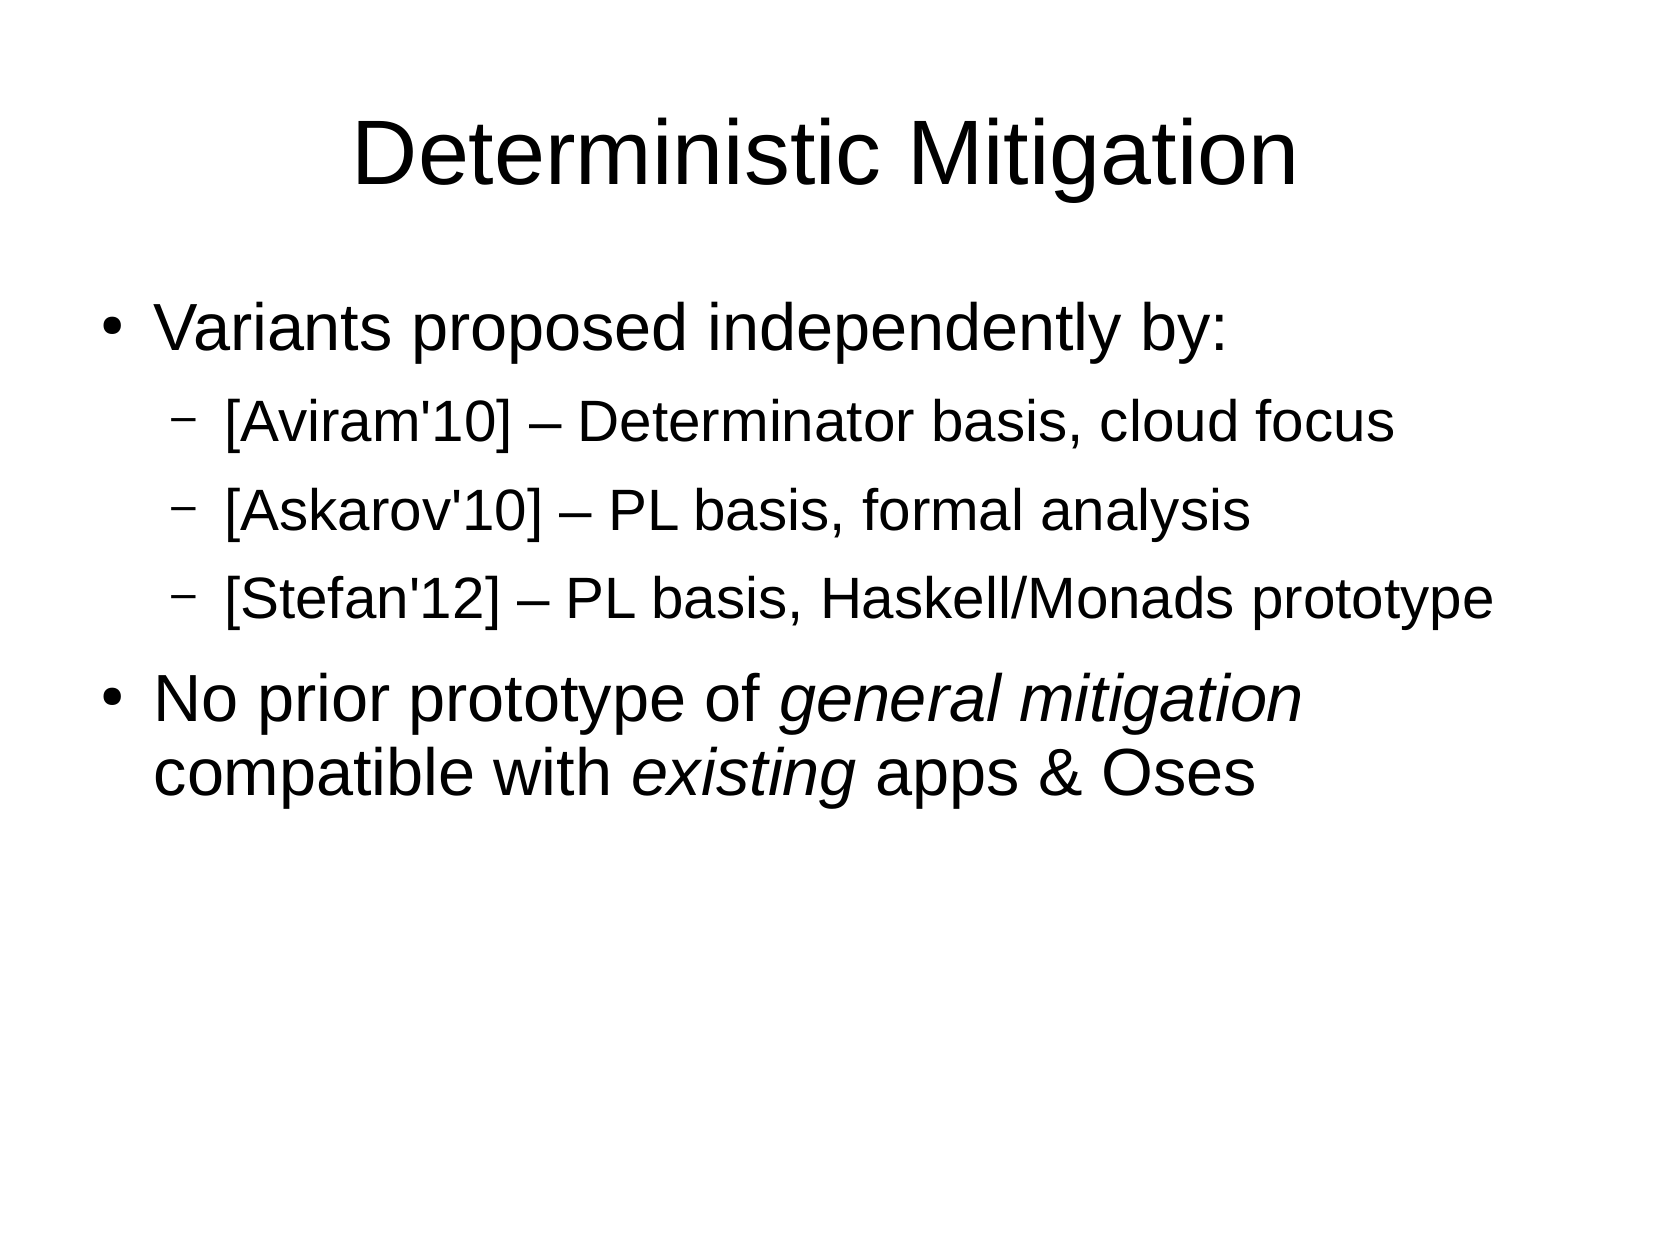

# Deterministic Mitigation
Variants proposed independently by:
[Aviram'10] – Determinator basis, cloud focus
[Askarov'10] – PL basis, formal analysis
[Stefan'12] – PL basis, Haskell/Monads prototype
No prior prototype of general mitigation compatible with existing apps & Oses